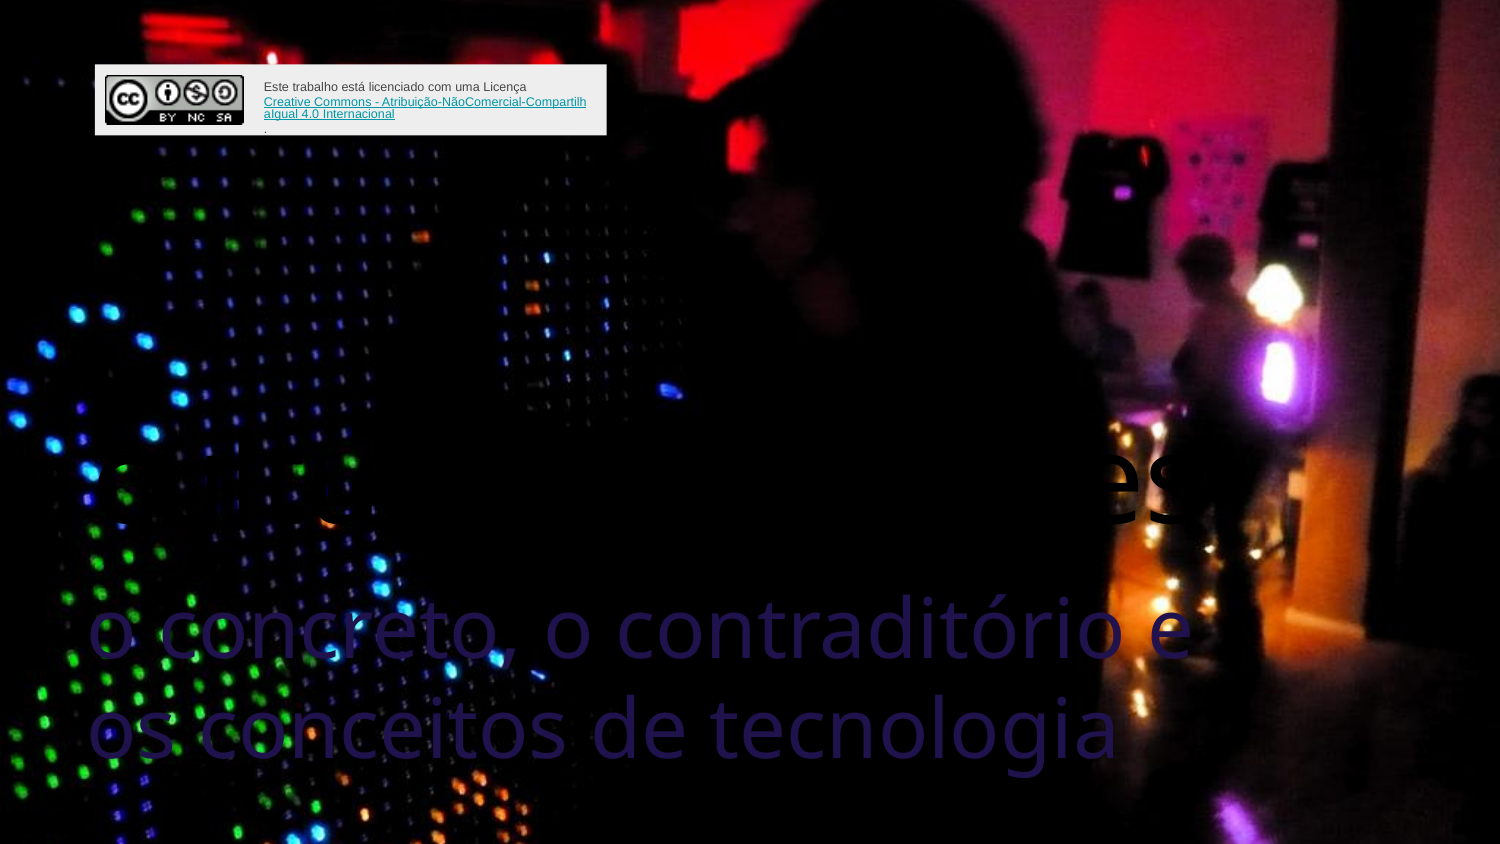

Este trabalho está licenciado com uma Licença Creative Commons - Atribuição-NãoComercial-CompartilhaIgual 4.0 Internacional.
# cultura&interações
o concreto, o contraditório e os conceitos de tecnologia